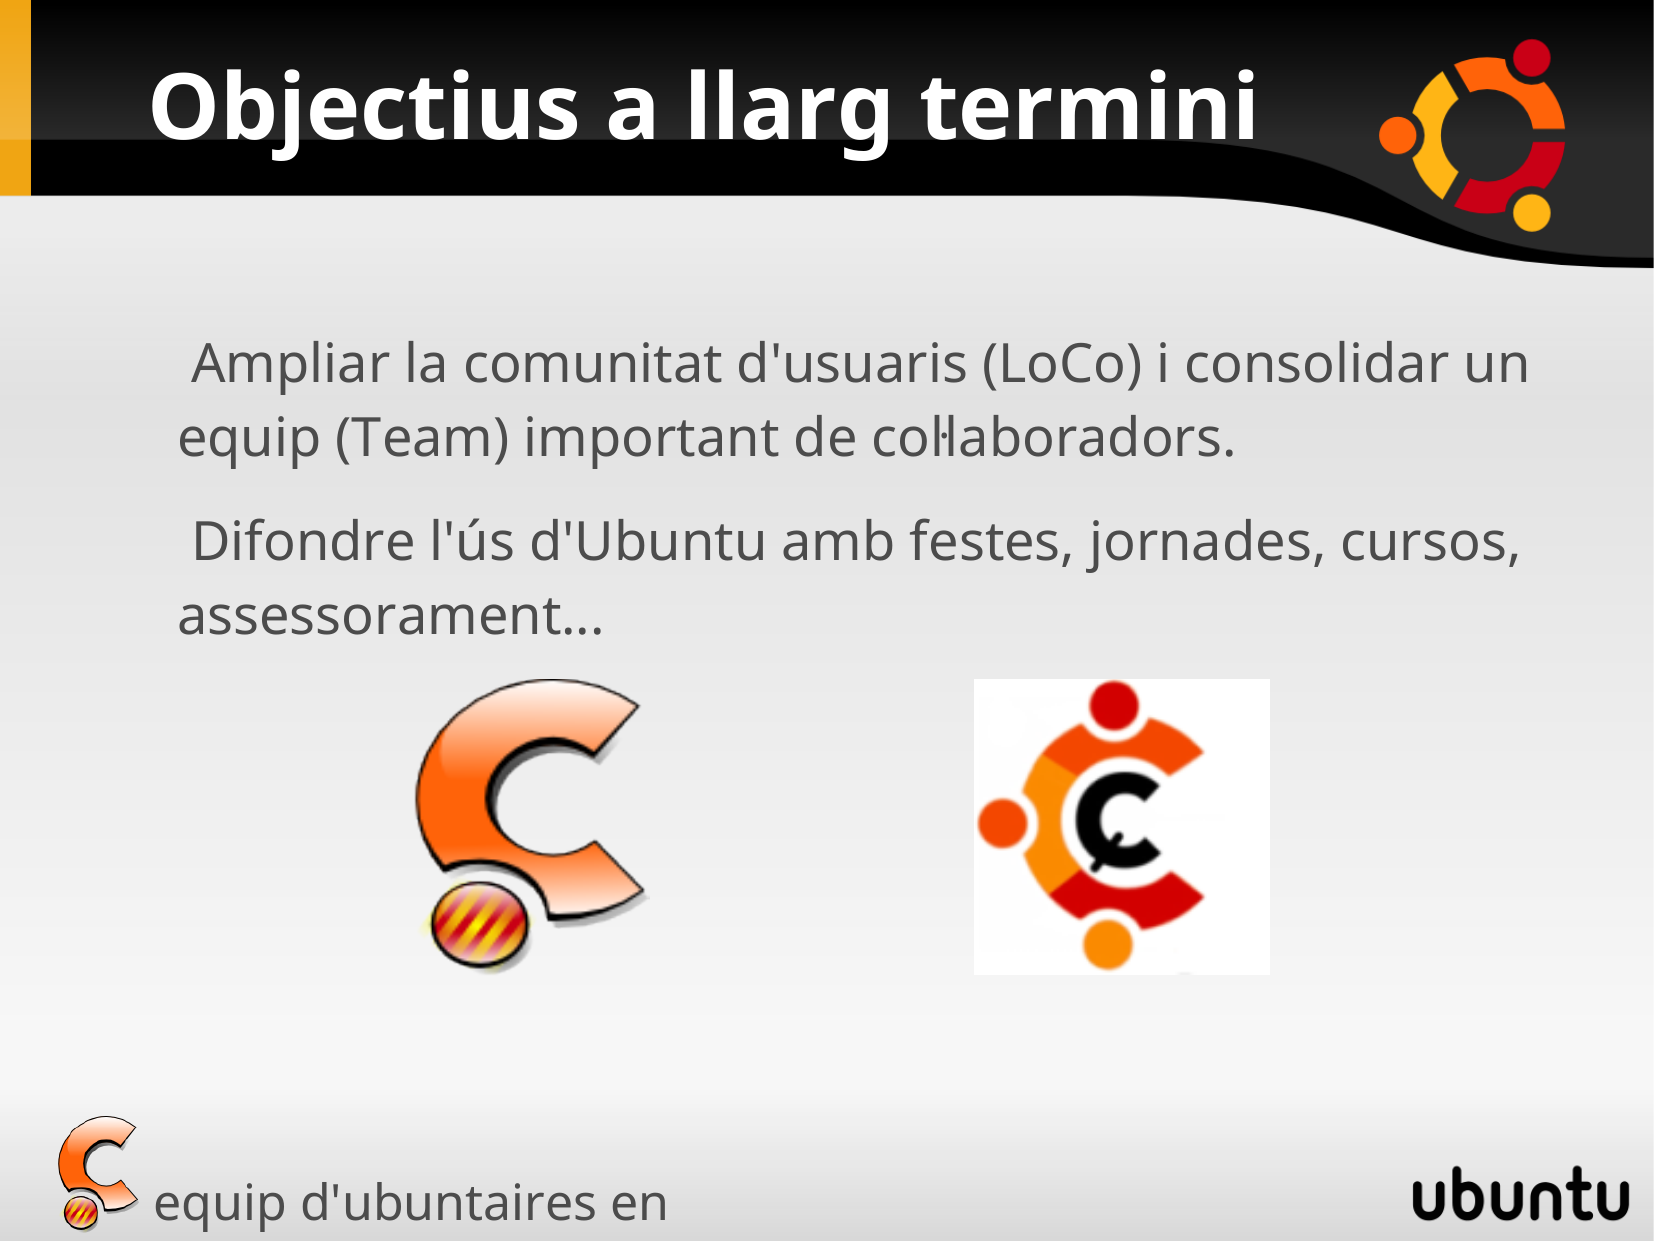

# Objectius a llarg termini
 Ampliar la comunitat d'usuaris (LoCo) i consolidar un equip (Team) important de col·laboradors.
 Difondre l'ús d'Ubuntu amb festes, jornades, cursos, assessorament...